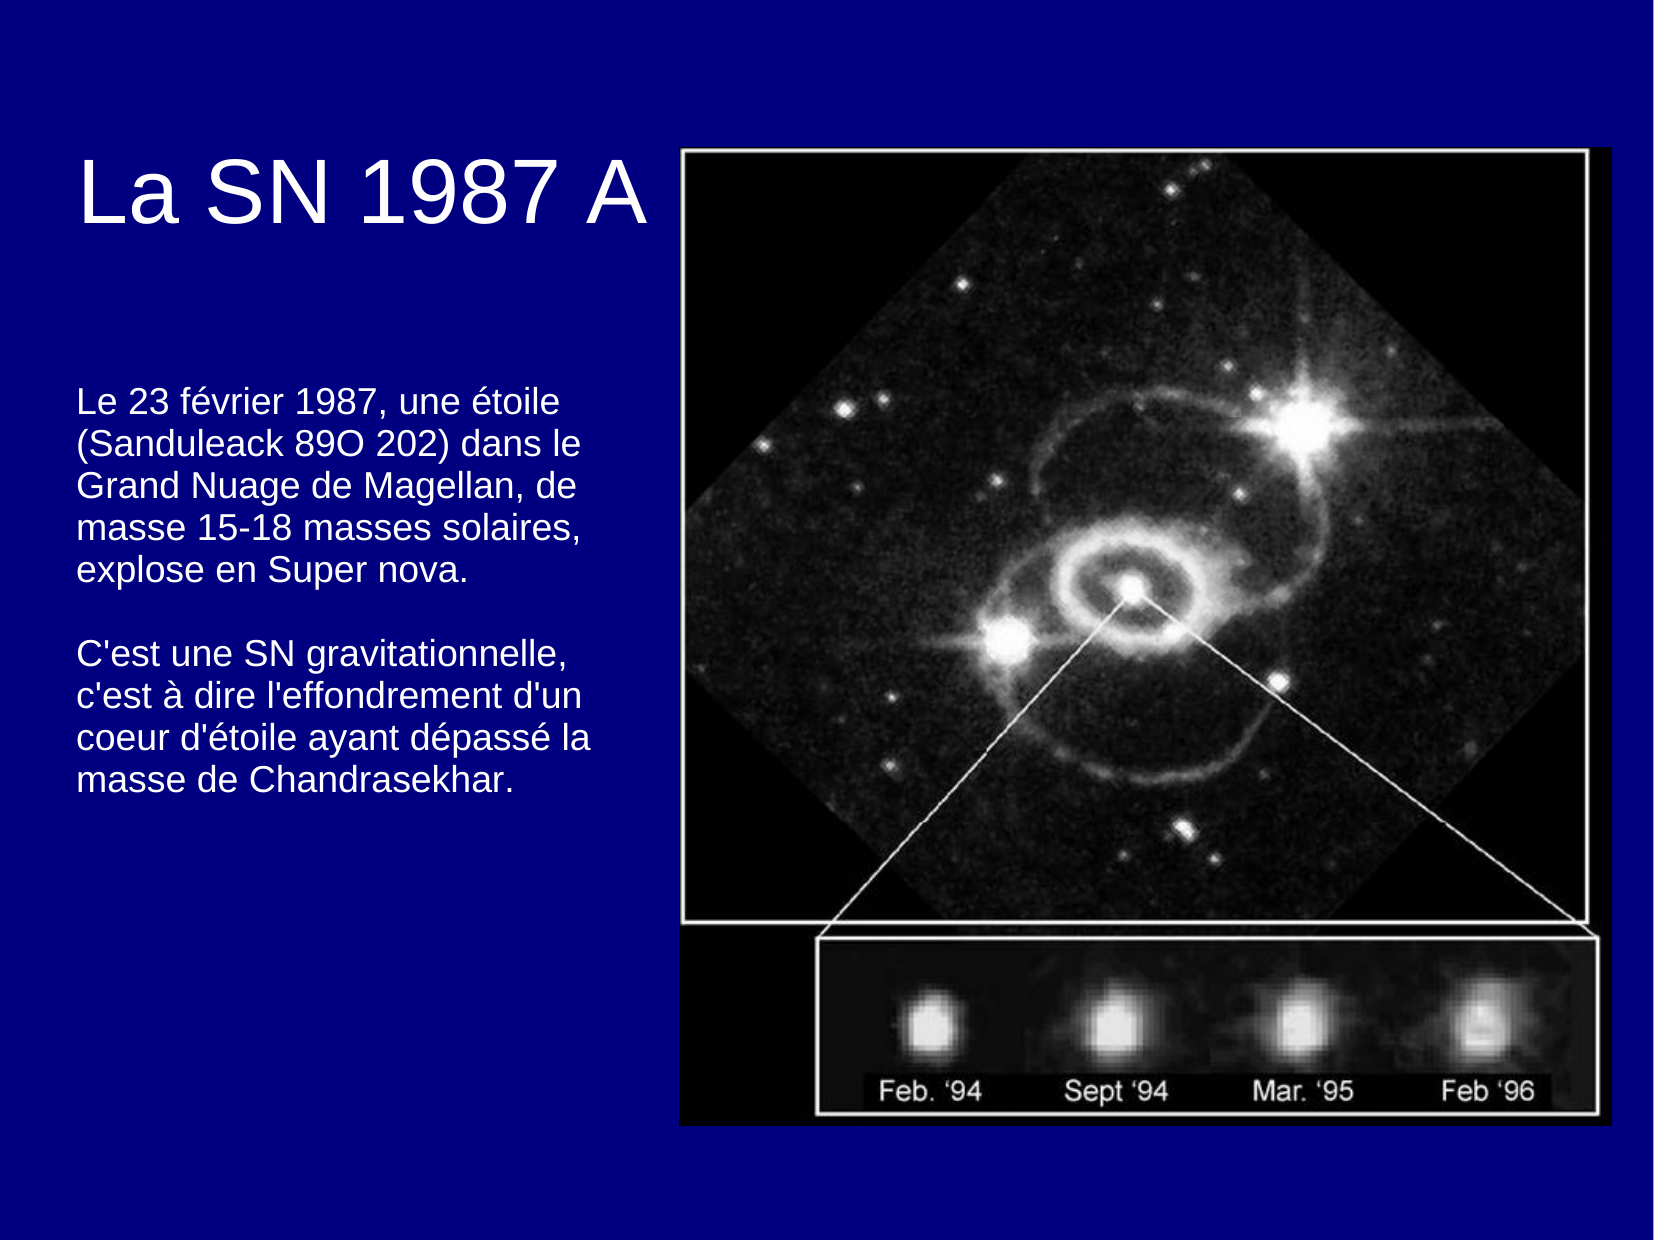

# La SN 1987 A
Le 23 février 1987, une étoile (Sanduleack 89O 202) dans le Grand Nuage de Magellan, de masse 15-18 masses solaires, explose en Super nova.
C'est une SN gravitationnelle, c'est à dire l'effondrement d'un coeur d'étoile ayant dépassé la masse de Chandrasekhar.